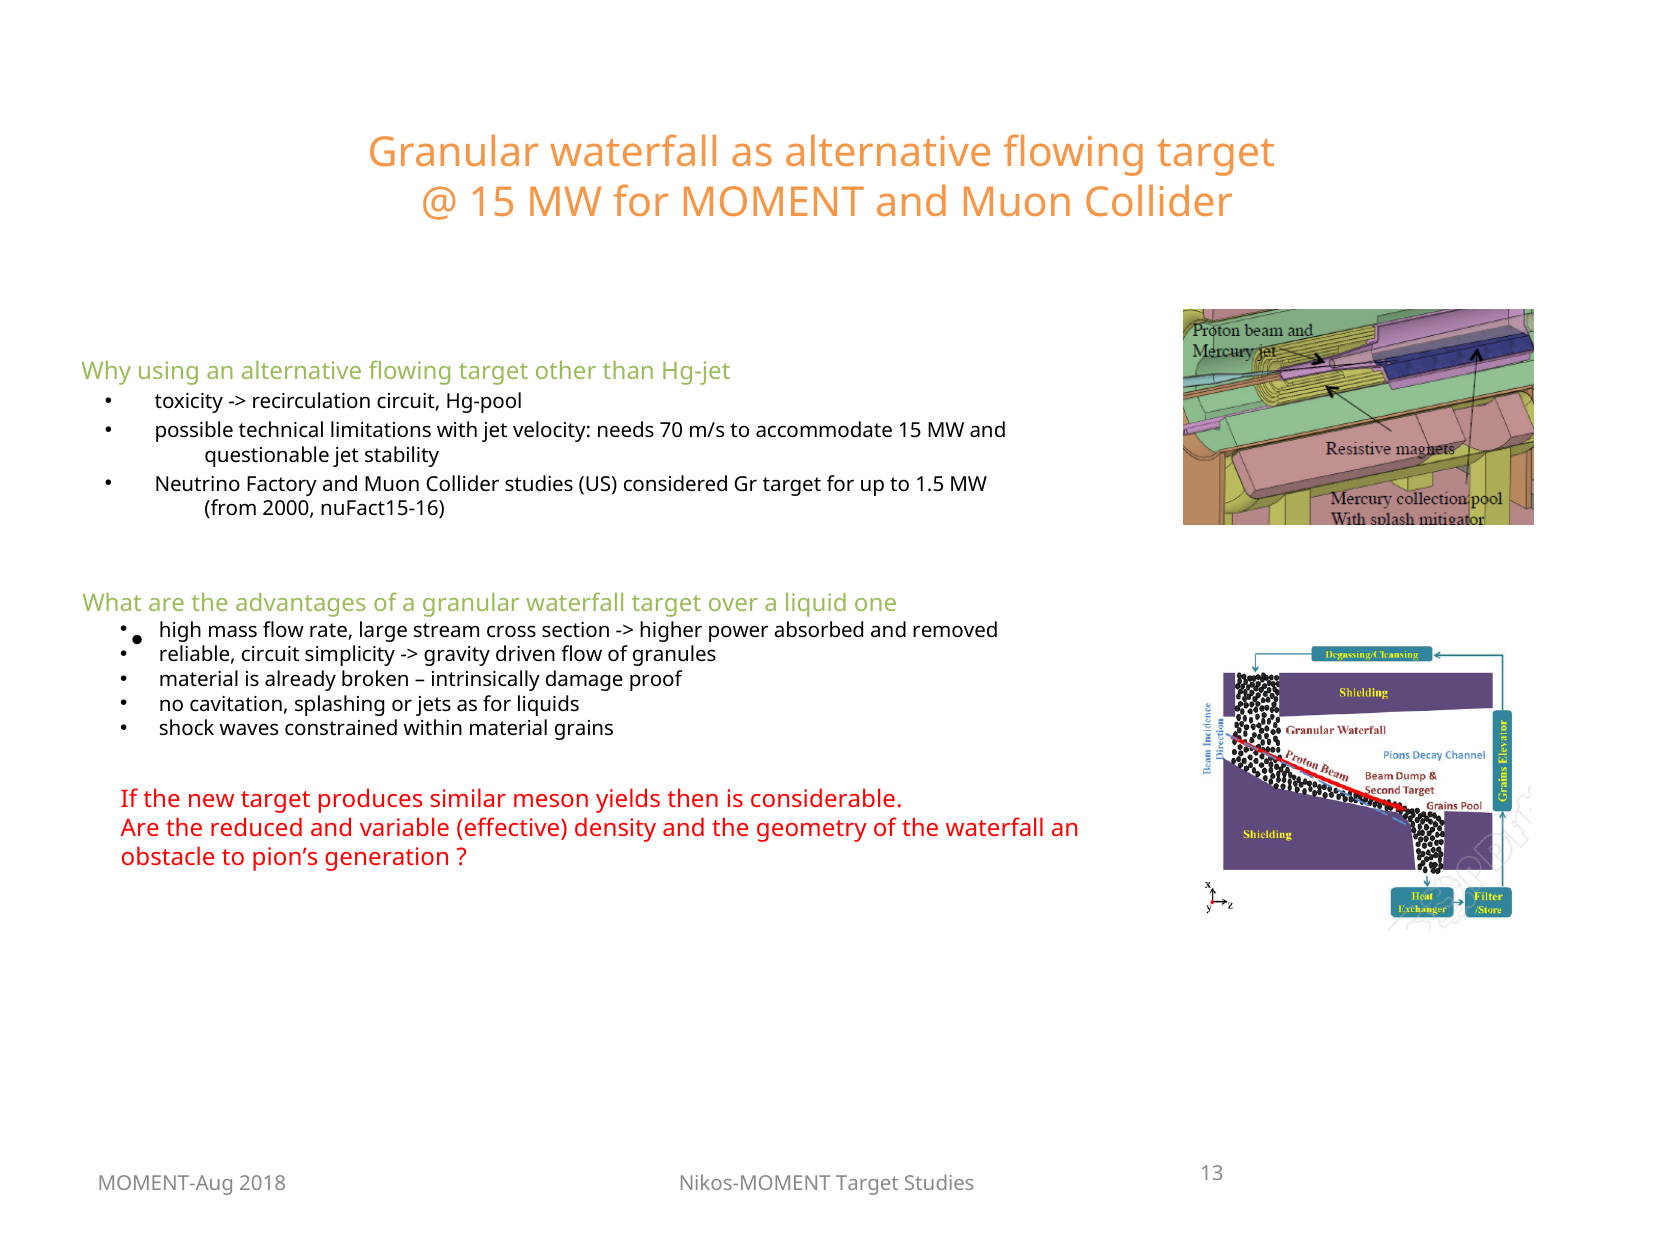

# Granular waterfall as alternative flowing target @ 15 MW for MOMENT and Muon Collider
Why using an alternative flowing target other than Hg-jet
toxicity -> recirculation circuit, Hg-pool
possible technical limitations with jet velocity: needs 70 m/s to accommodate 15 MW and questionable jet stability
Neutrino Factory and Muon Collider studies (US) considered Gr target for up to 1.5 MW (from 2000, nuFact15-16)
What are the advantages of a granular waterfall target over a liquid one
high mass flow rate, large stream cross section -> higher power absorbed and removed
reliable, circuit simplicity -> gravity driven flow of granules
material is already broken – intrinsically damage proof
no cavitation, splashing or jets as for liquids
shock waves constrained within material grains
If the new target produces similar meson yields then is considerable.
Are the reduced and variable (effective) density and the geometry of the waterfall an obstacle to pion’s generation ?
MOMENT-Aug 2018
Nikos-MOMENT Target Studies